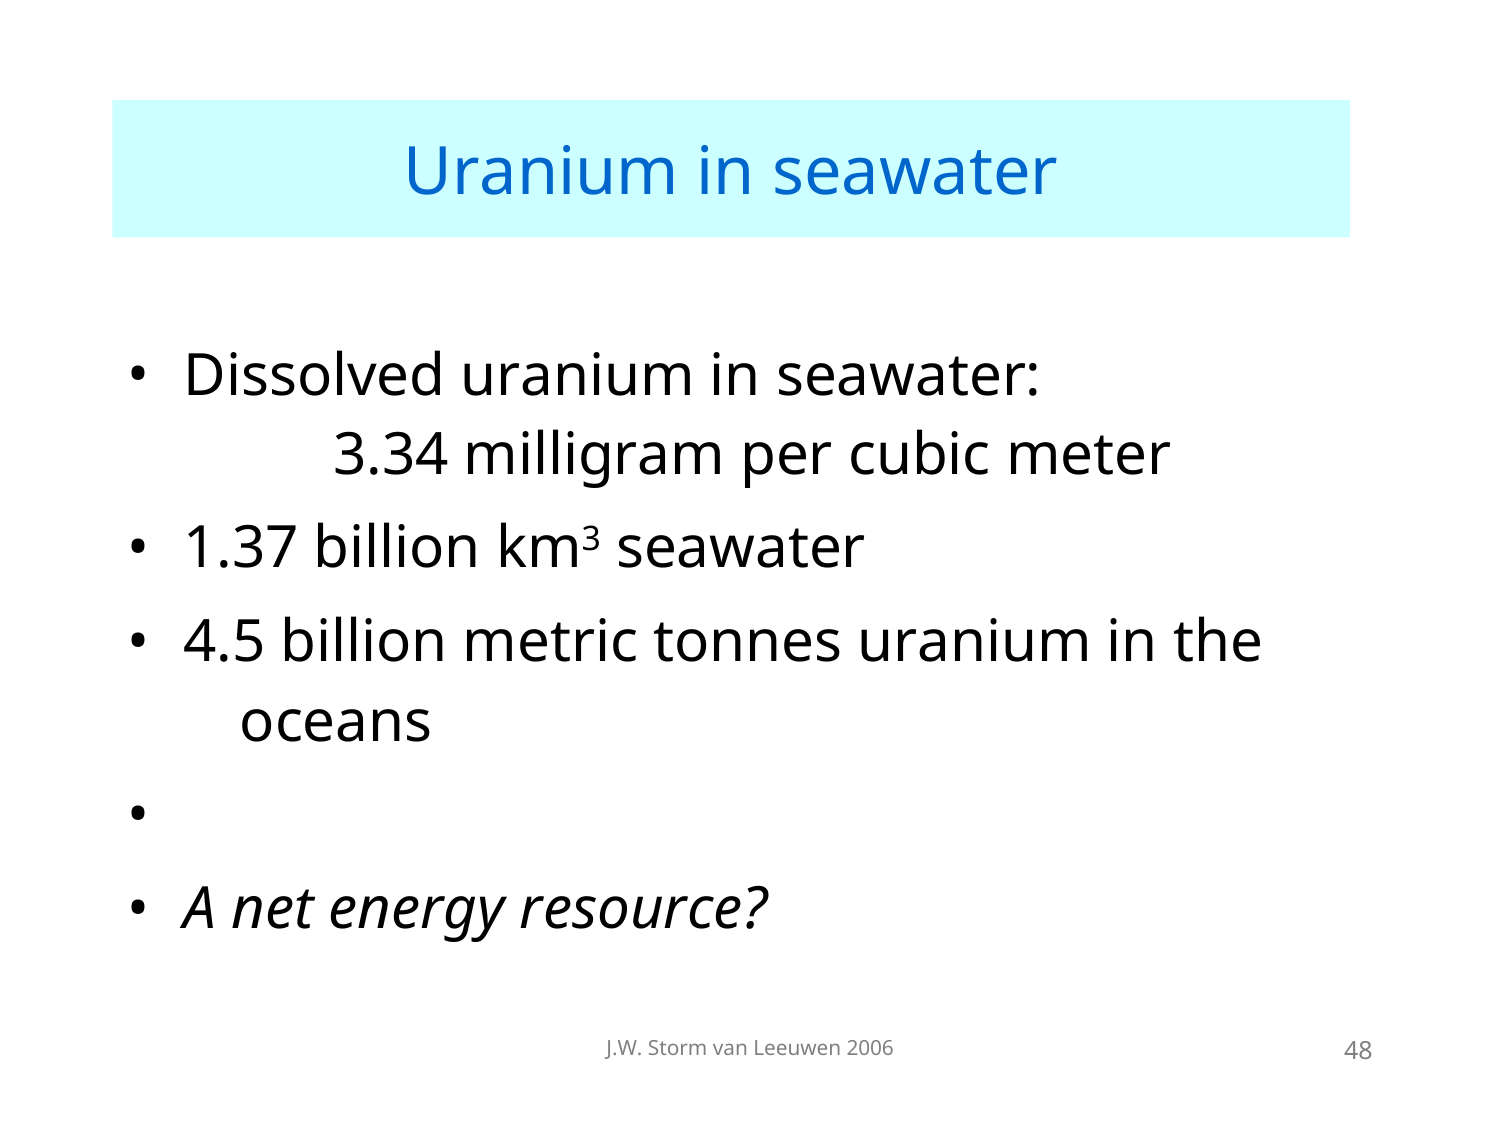

Uranium in seawater
# Dissolved uranium in seawater: 			3.34 milligram per cubic meter
1.37 billion km3 seawater
4.5 billion metric tonnes uranium in the oceans
A net energy resource?
J.W. Storm van Leeuwen 2006
48